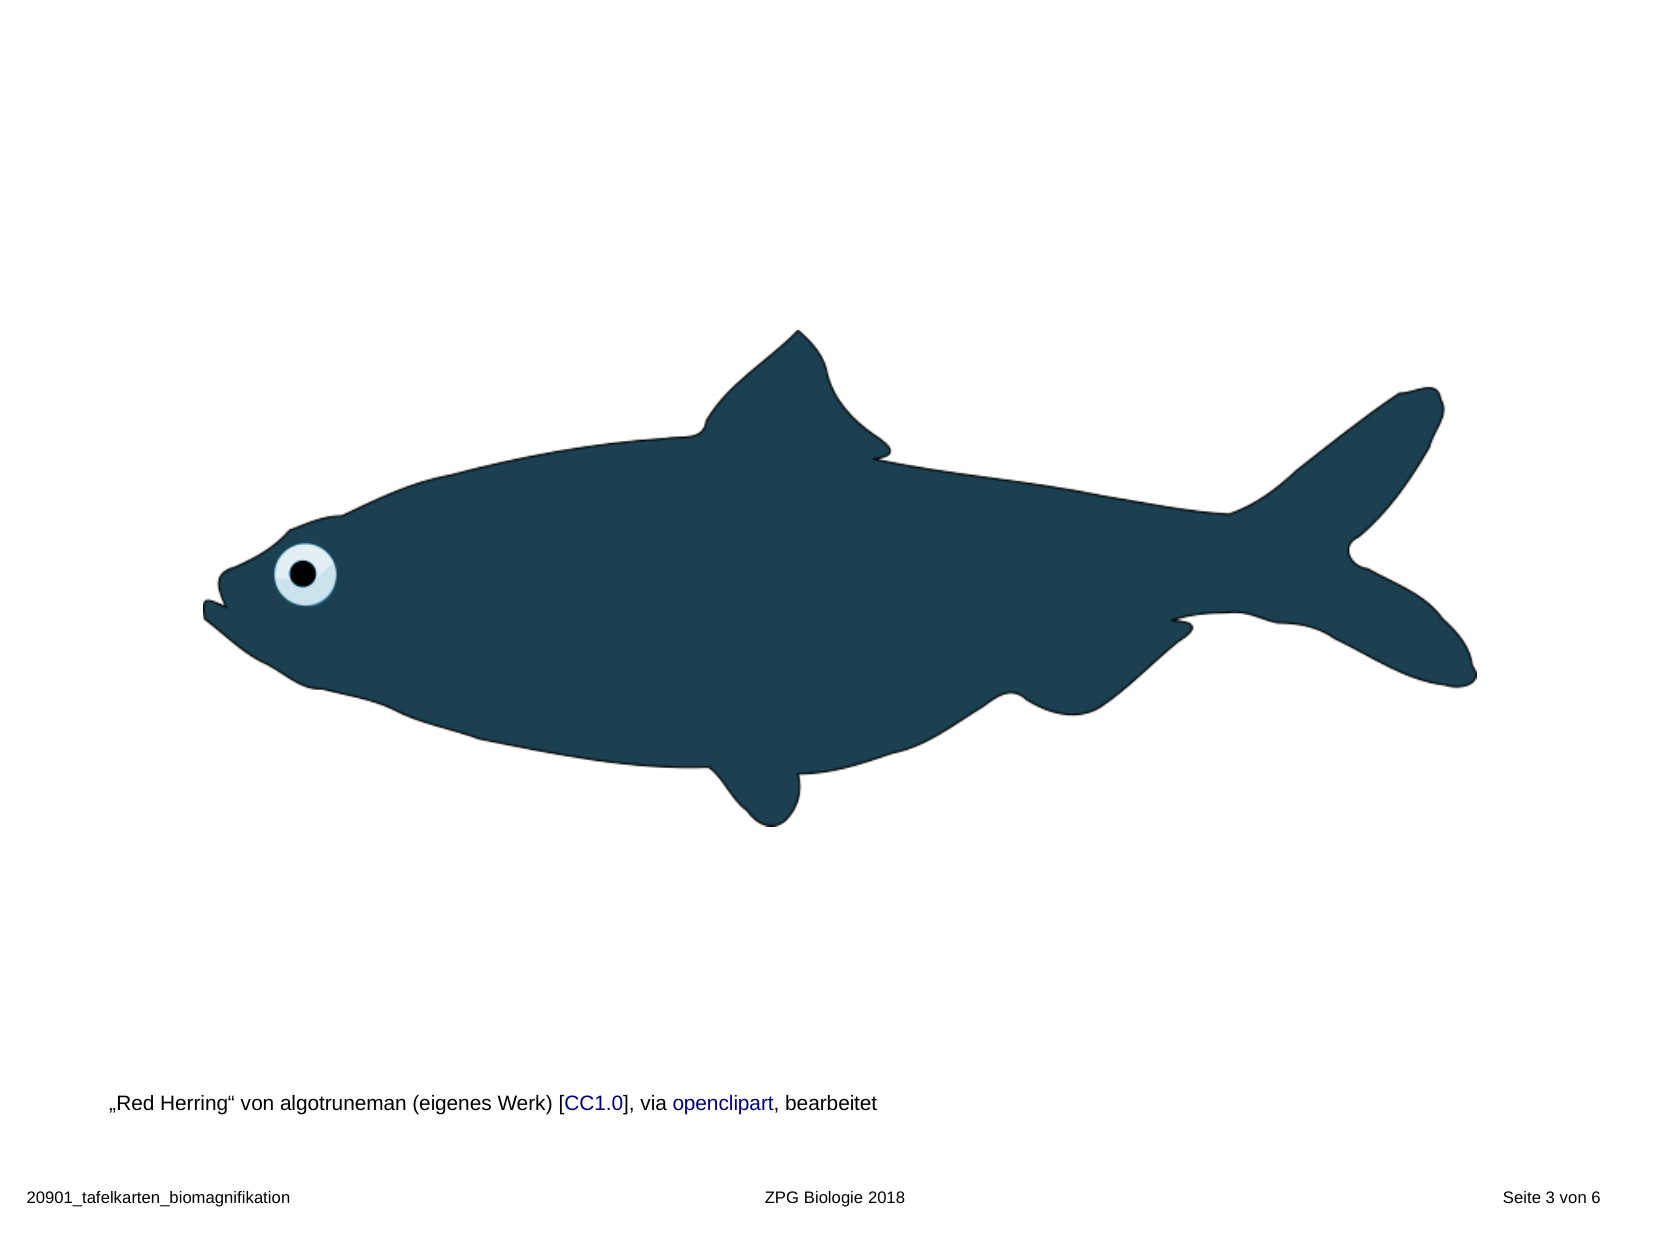

„Red Herring“ von algotruneman (eigenes Werk) [CC1.0], via openclipart, bearbeitet
20901_tafelkarten_biomagnifikation							ZPG Biologie 2018									Seite 3 von 6